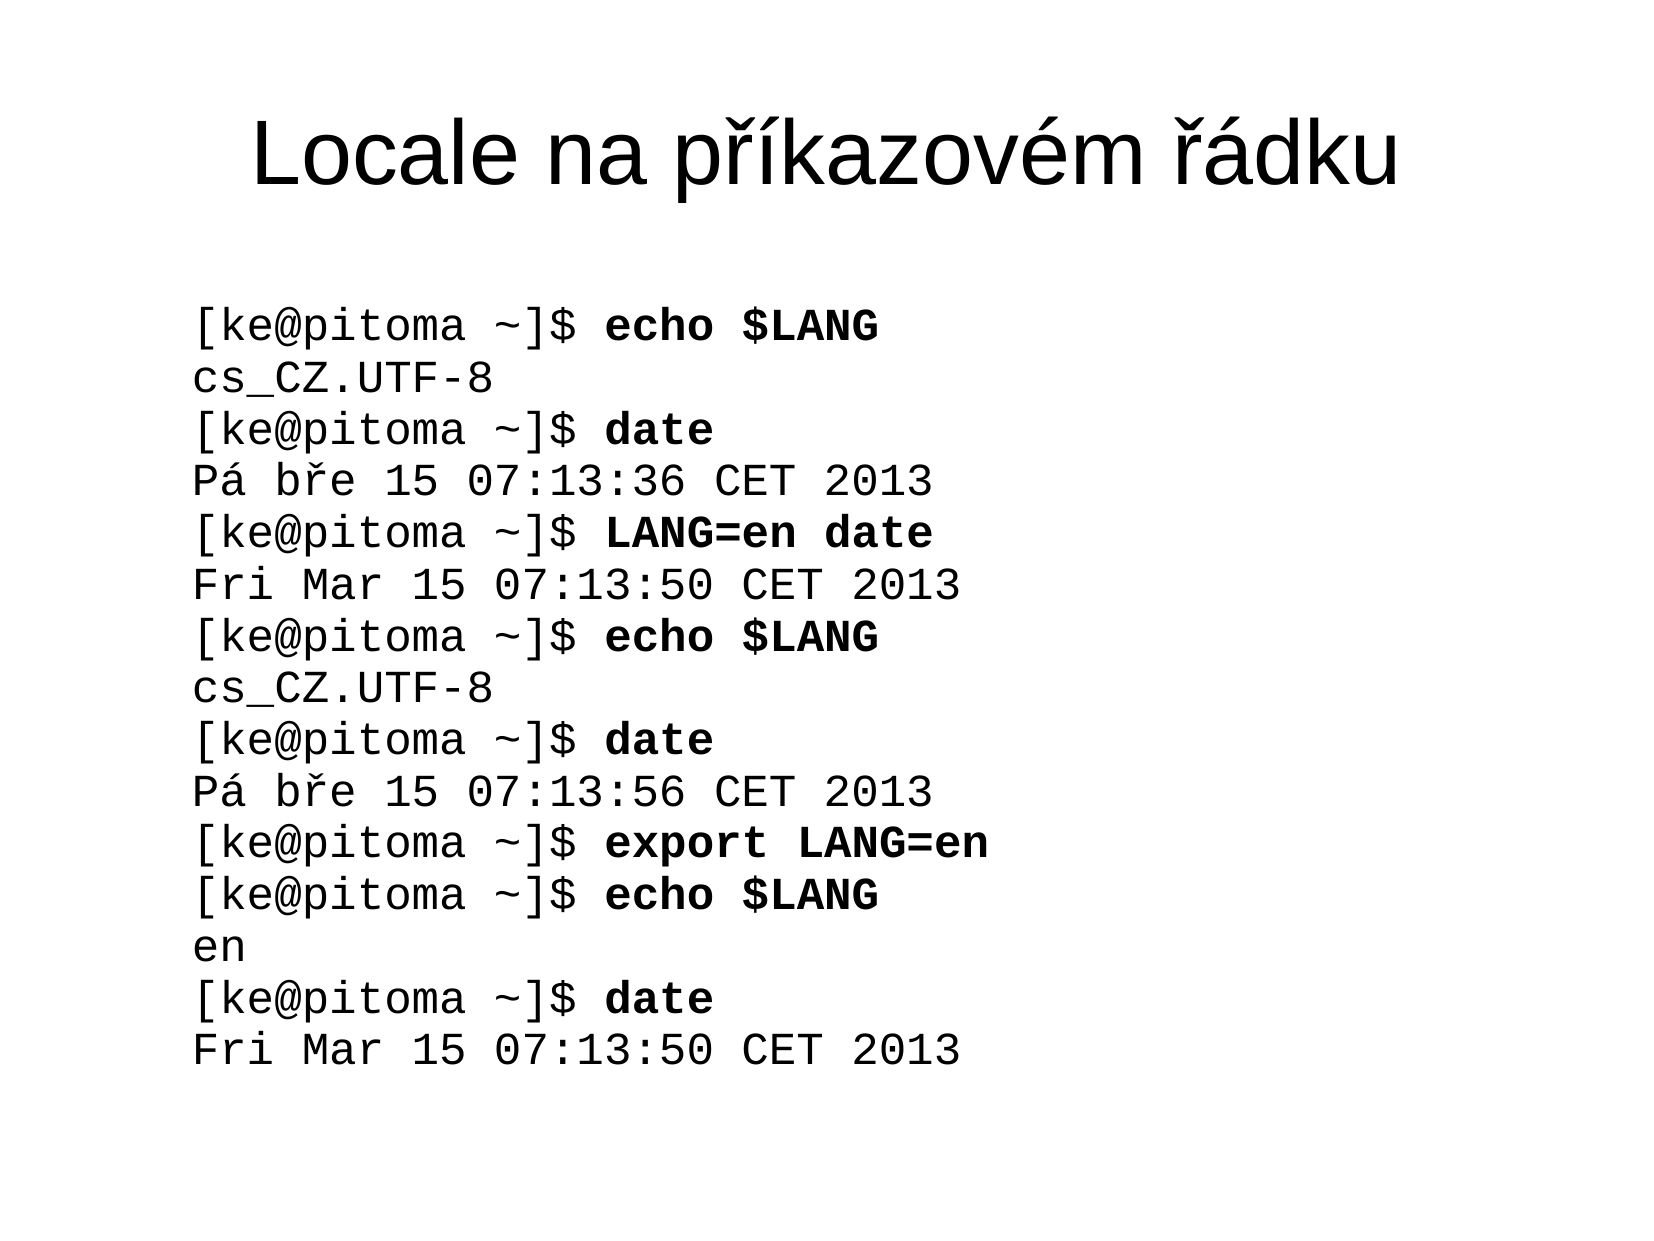

# Locale na příkazovém řádku
[ke@pitoma ~]$ echo $LANG
cs_CZ.UTF-8
[ke@pitoma ~]$ date
Pá bře 15 07:13:36 CET 2013
[ke@pitoma ~]$ LANG=en date
Fri Mar 15 07:13:50 CET 2013
[ke@pitoma ~]$ echo $LANG
cs_CZ.UTF-8
[ke@pitoma ~]$ date
Pá bře 15 07:13:56 CET 2013
[ke@pitoma ~]$ export LANG=en
[ke@pitoma ~]$ echo $LANG
en
[ke@pitoma ~]$ date
Fri Mar 15 07:13:50 CET 2013